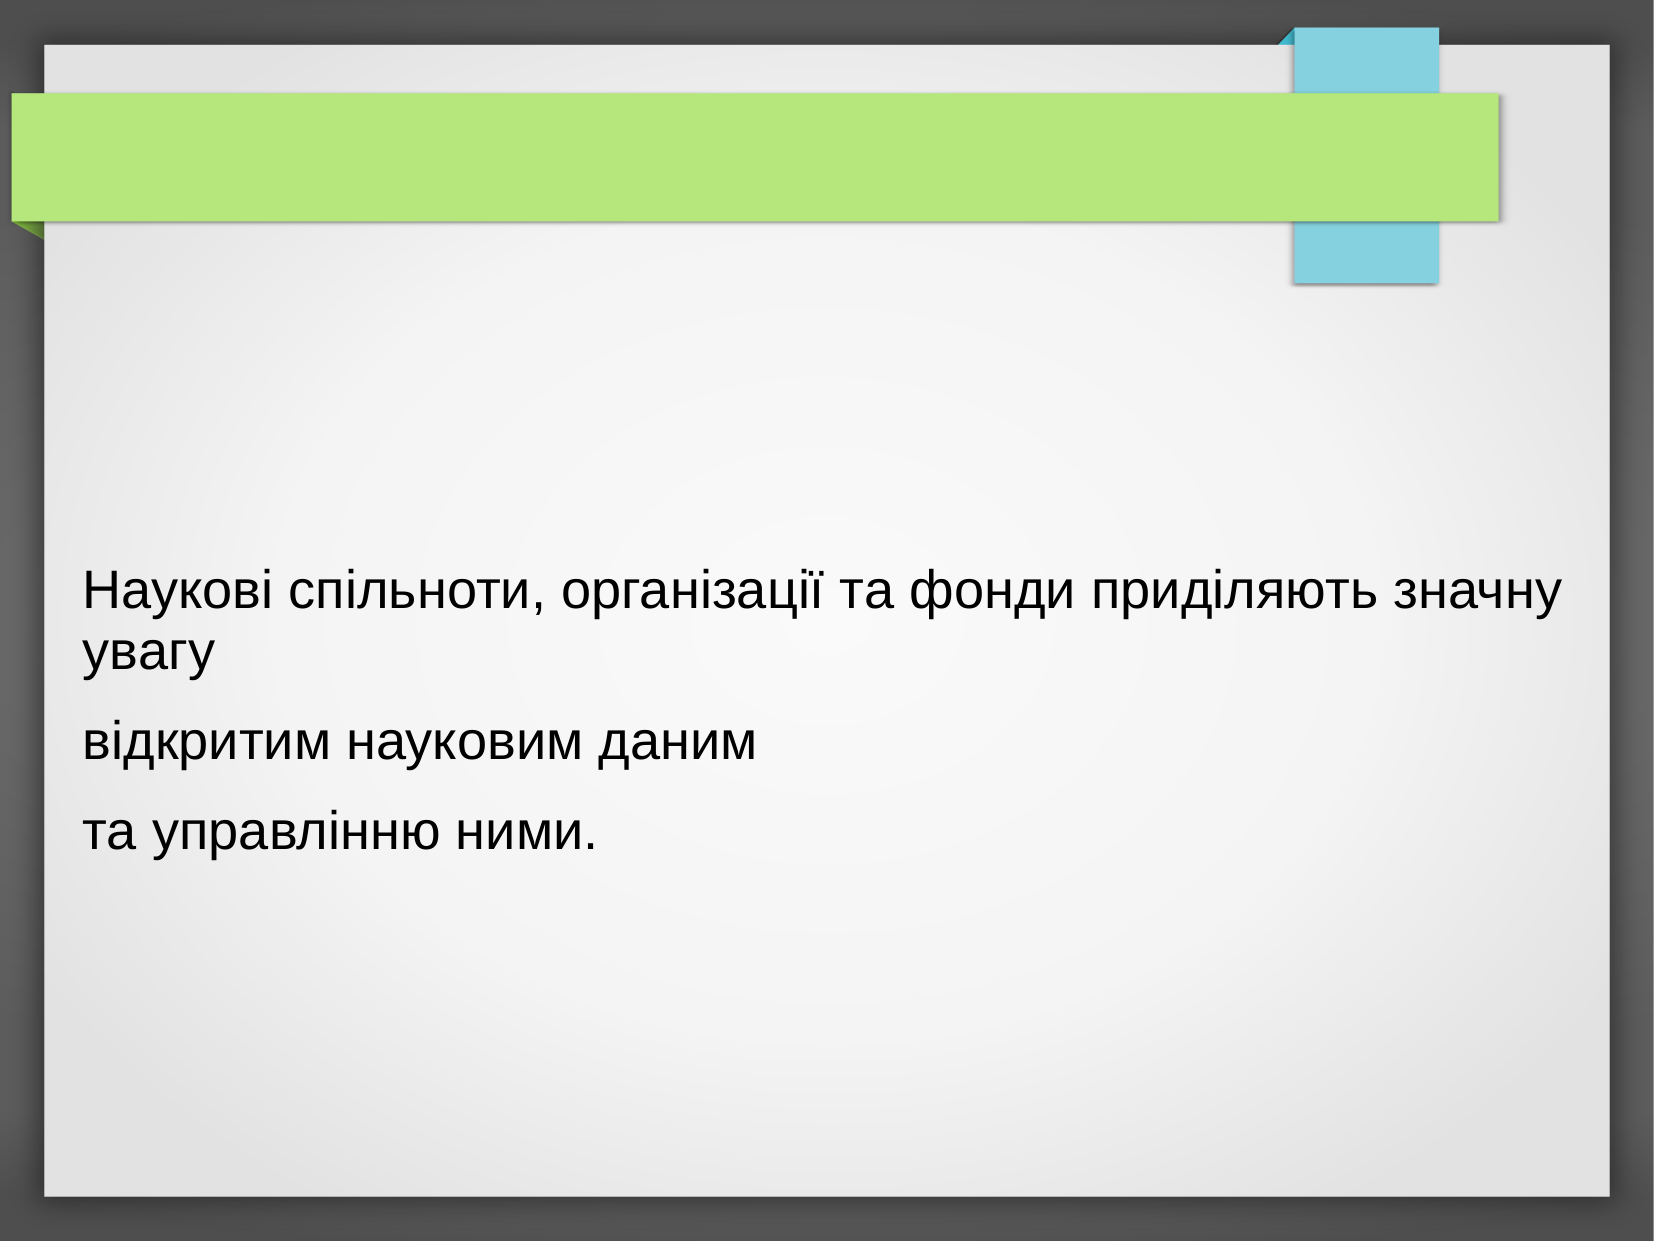

#
Наукові спільноти, організації та фонди приділяють значну увагу
відкритим науковим даним
та управлінню ними.